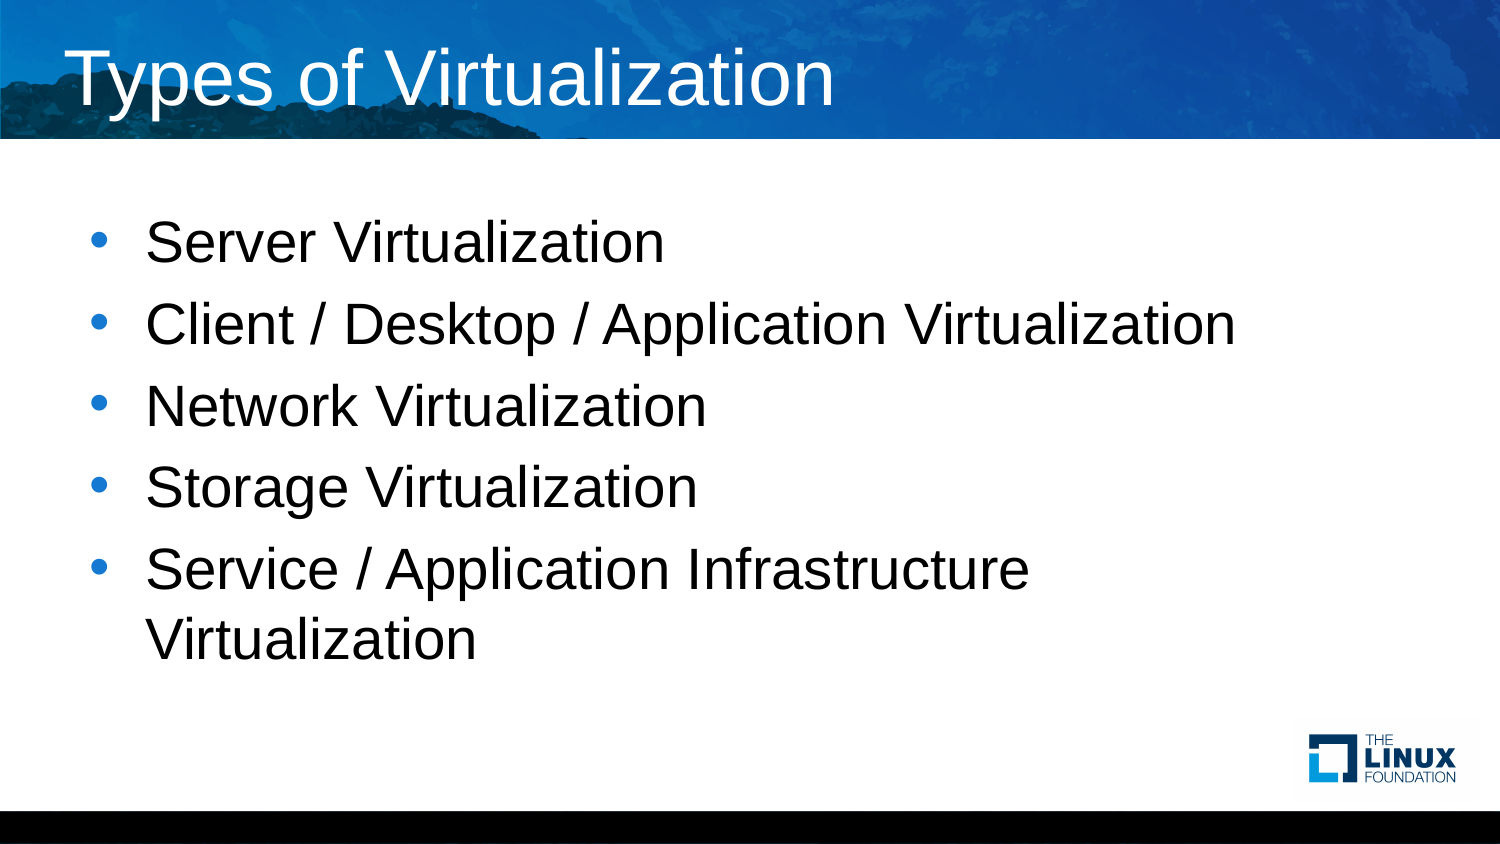

# Types of Virtualization
Server Virtualization
Client / Desktop / Application Virtualization
Network Virtualization
Storage Virtualization
Service / Application Infrastructure Virtualization